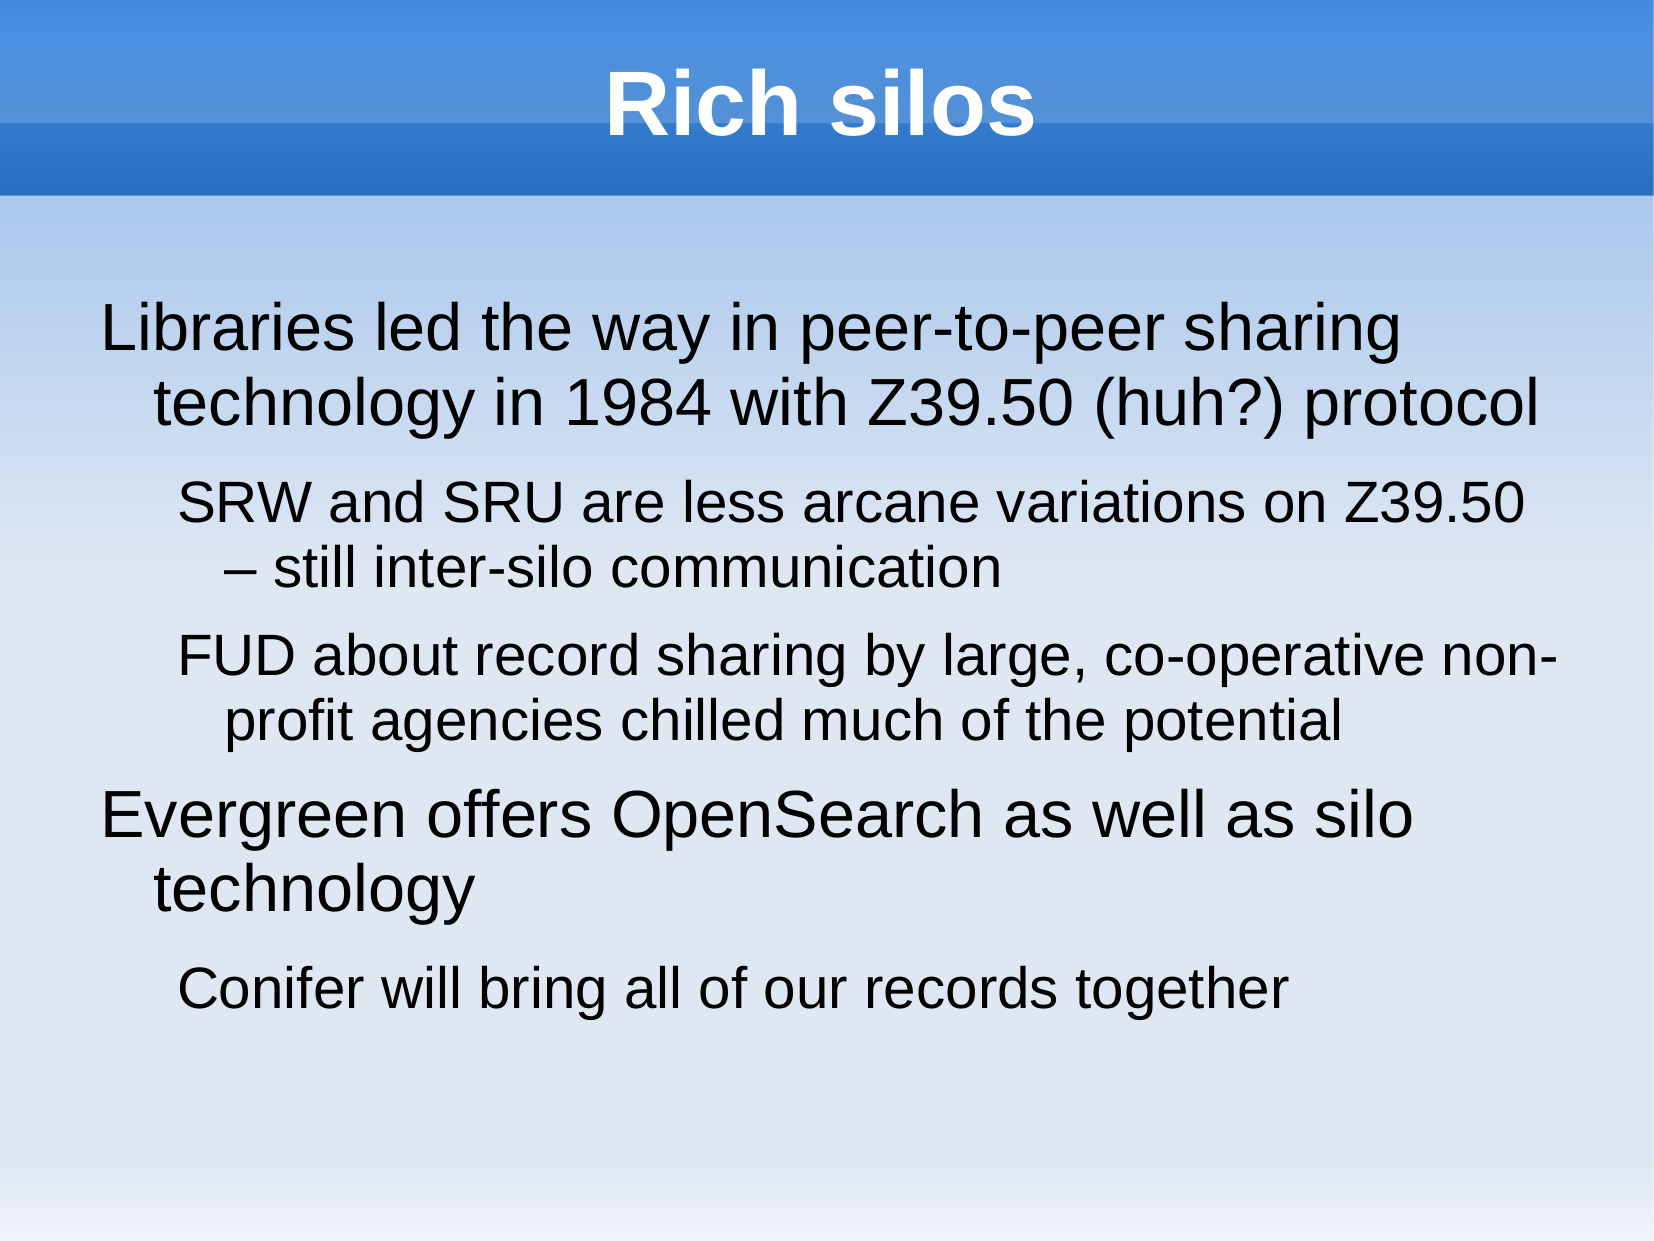

# Rich silos
Libraries led the way in peer-to-peer sharing technology in 1984 with Z39.50 (huh?) protocol
SRW and SRU are less arcane variations on Z39.50 – still inter-silo communication
FUD about record sharing by large, co-operative non-profit agencies chilled much of the potential
Evergreen offers OpenSearch as well as silo technology
Conifer will bring all of our records together